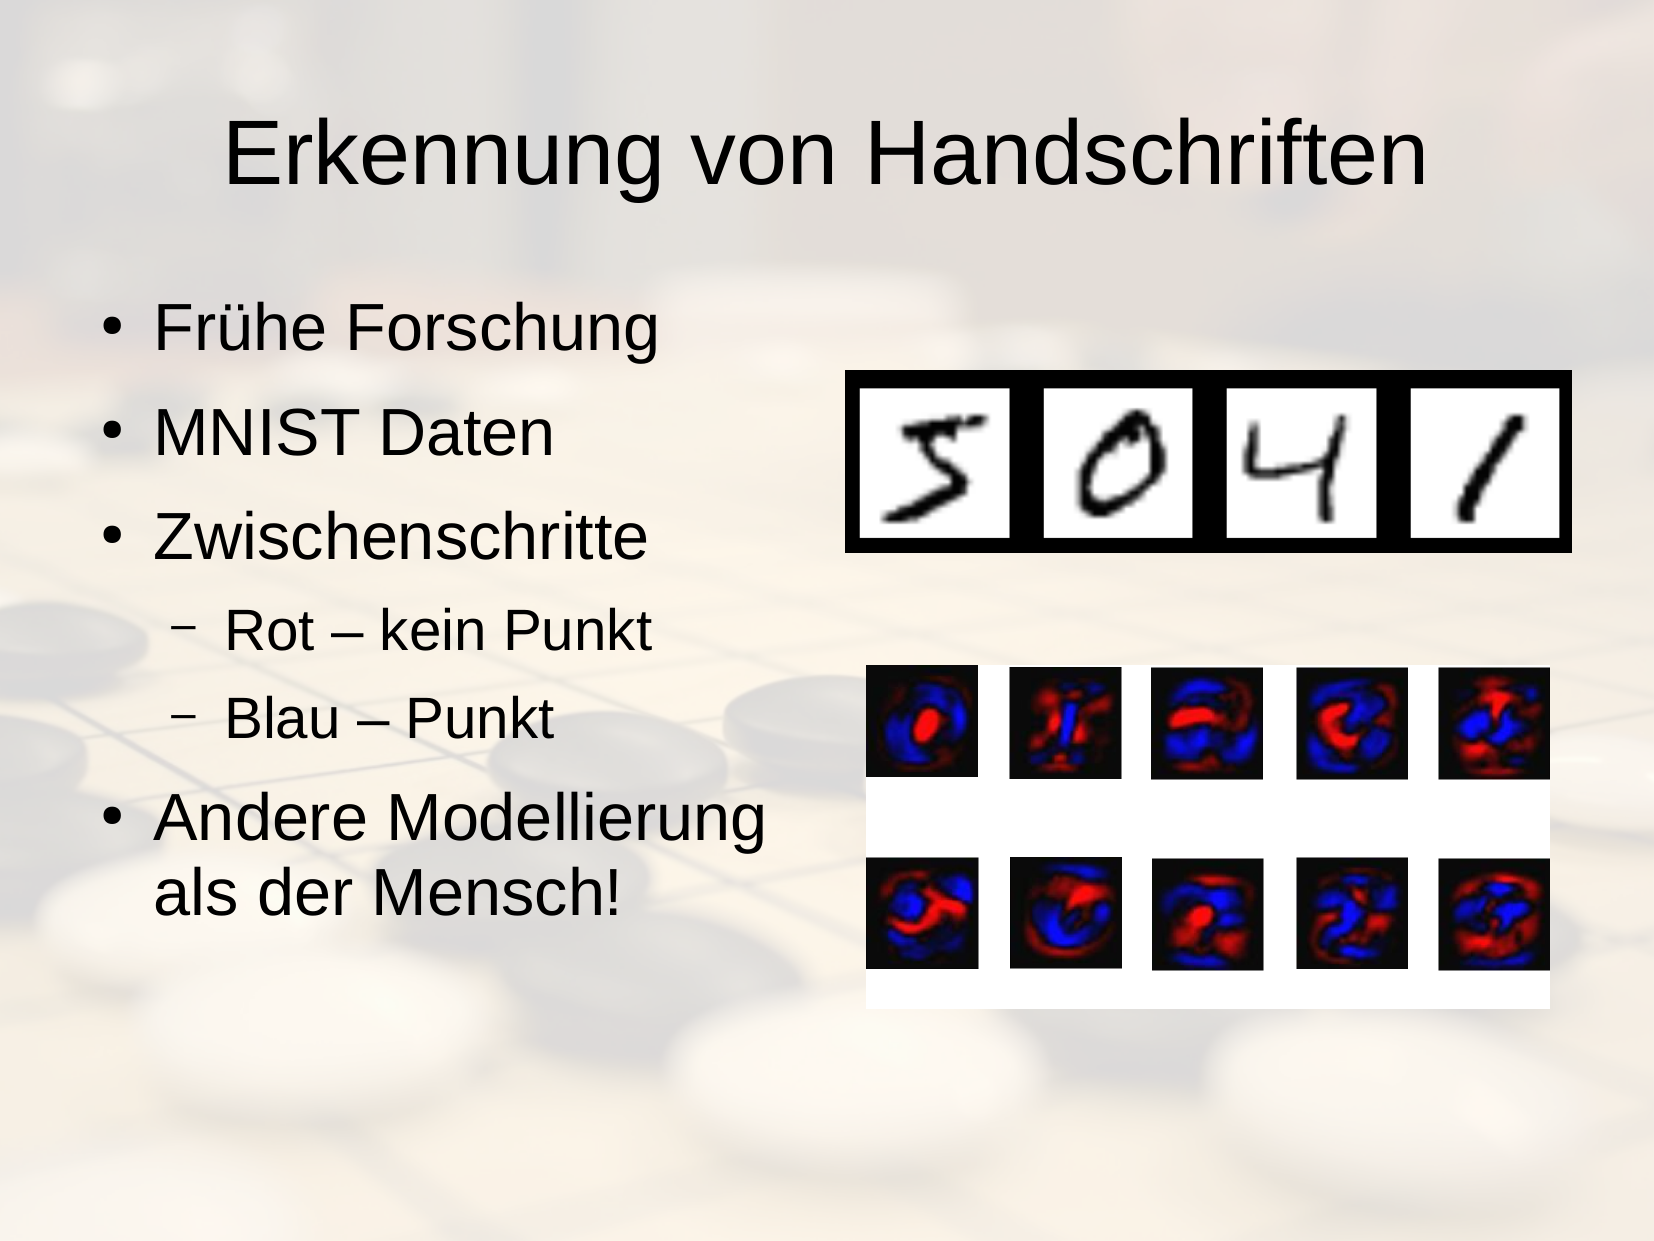

# Erkennung von Handschriften
Frühe Forschung
MNIST Daten
Zwischenschritte
Rot – kein Punkt
Blau – Punkt
Andere Modellierung als der Mensch!